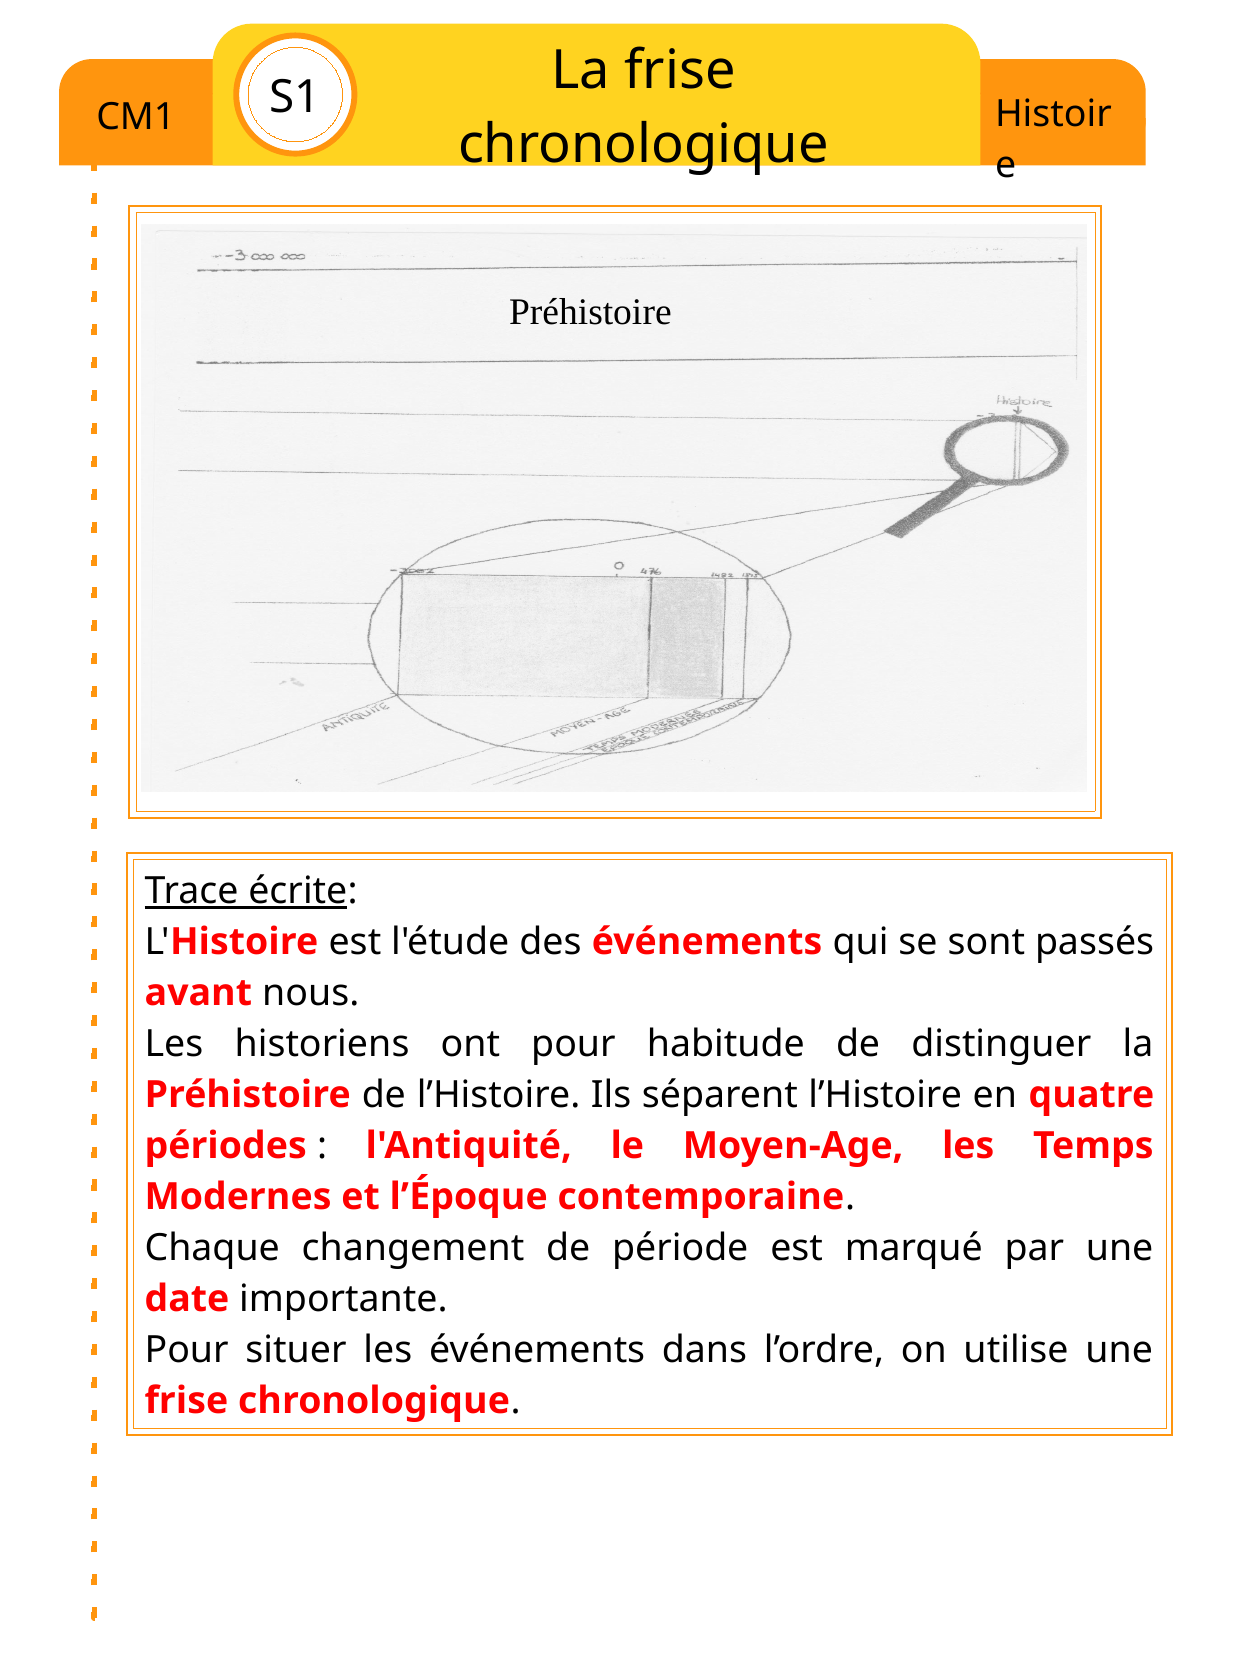

La frise chronologique
S1
Histoire
CM1
| |
| --- |
Préhistoire
| Trace écrite: L'Histoire est l'étude des événements qui se sont passés avant nous. Les historiens ont pour habitude de distinguer la Préhistoire de l’Histoire. Ils séparent l’Histoire en quatre périodes : l'Antiquité, le Moyen-Age, les Temps Modernes et l’Époque contemporaine. Chaque changement de période est marqué par une date importante. Pour situer les événements dans l’ordre, on utilise une frise chronologique. |
| --- |